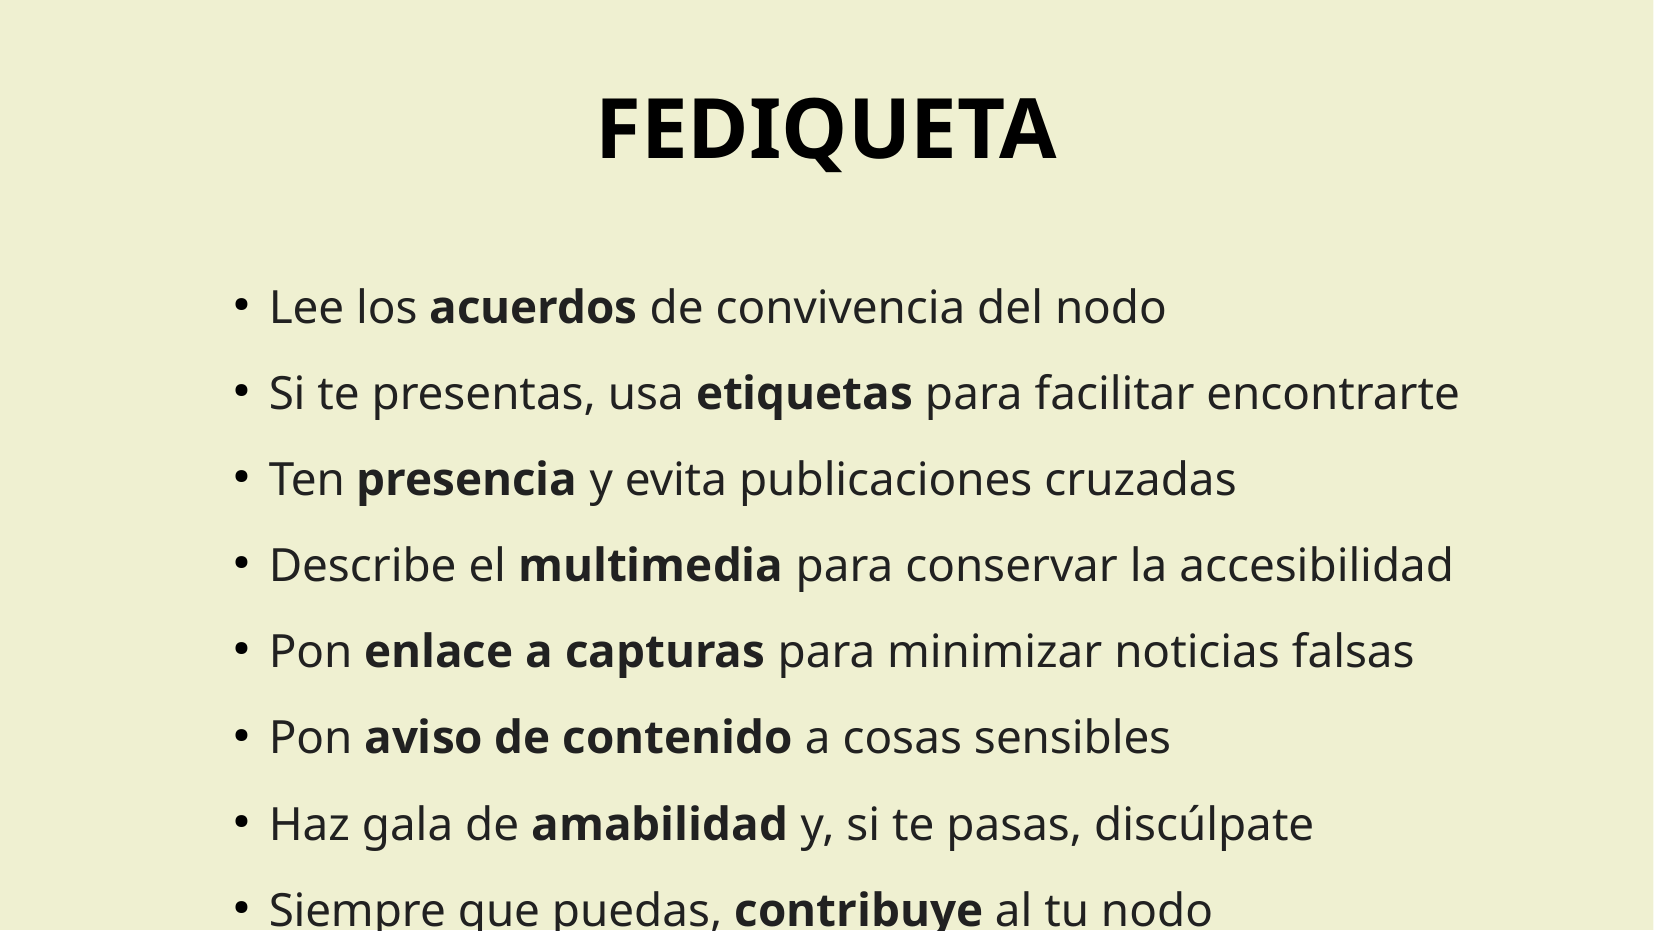

# Fediqueta
Lee los acuerdos de convivencia del nodo
Si te presentas, usa etiquetas para facilitar encontrarte
Ten presencia y evita publicaciones cruzadas
Describe el multimedia para conservar la accesibilidad
Pon enlace a capturas para minimizar noticias falsas
Pon aviso de contenido a cosas sensibles
Haz gala de amabilidad y, si te pasas, discúlpate
Siempre que puedas, contribuye al tu nodo